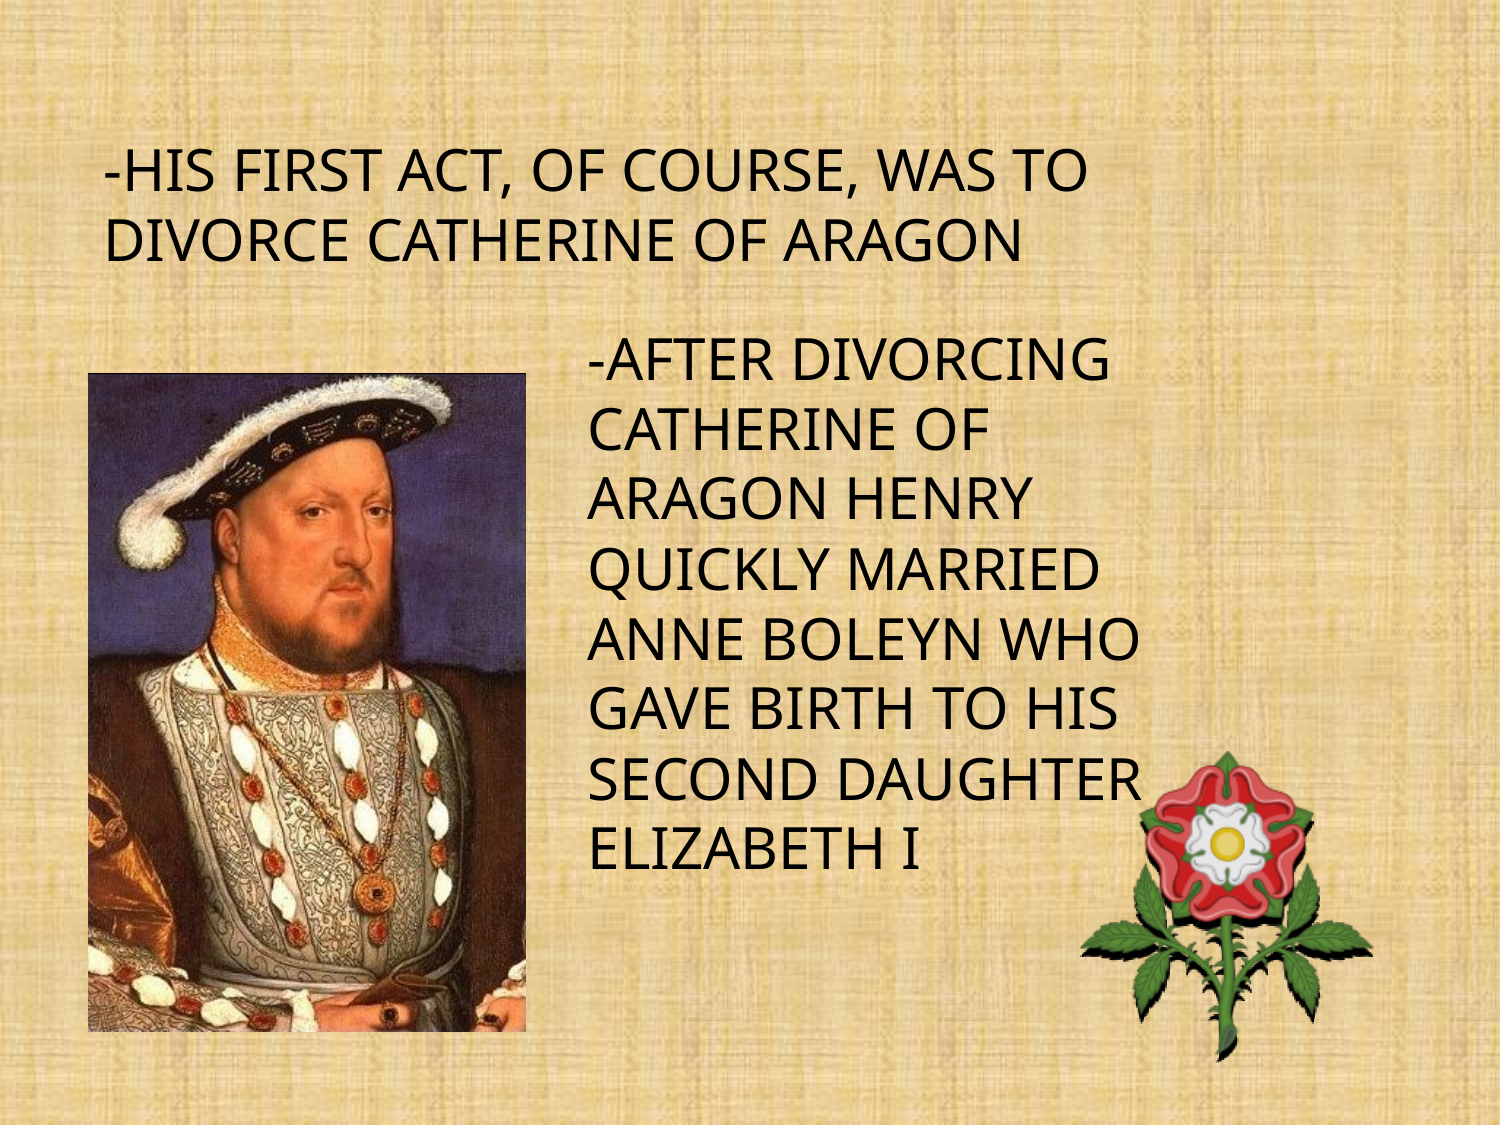

-HIS FIRST ACT, OF COURSE, WAS TO DIVORCE CATHERINE OF ARAGON
-AFTER DIVORCING CATHERINE OF ARAGON HENRY QUICKLY MARRIED ANNE BOLEYN WHO GAVE BIRTH TO HIS SECOND DAUGHTER ELIZABETH I